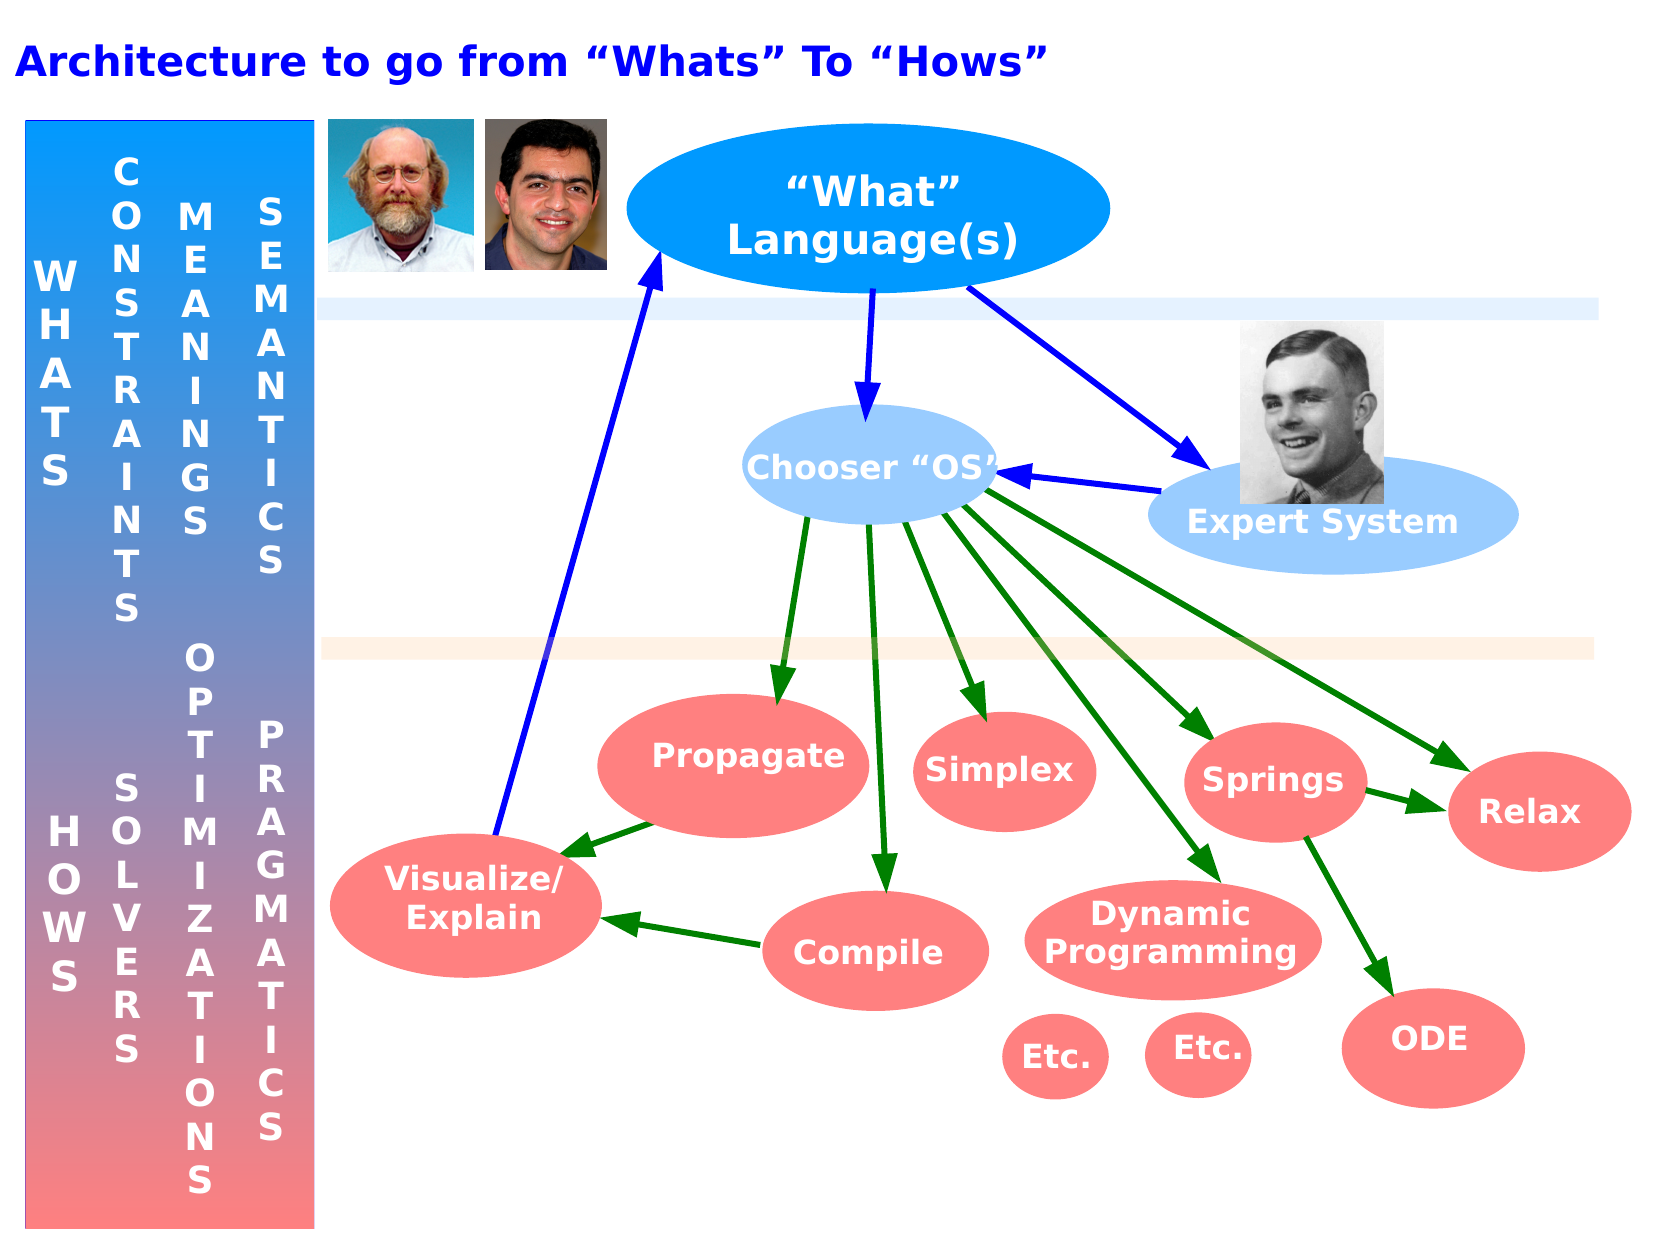

Architecture to go from “Whats” To “Hows”
C
O
N
S
T
R
A
I
N
T
S
“What”
Language(s)
S
E
M
A
N
T
I
C
S
M
E
A
N
I
N
G
S
WH
A
T
S
Chooser “OS”
Expert System
O
P
T
I
M
I
Z
A
T
I
O
N
S
P
R
A
G
M
A
T
I
C
S
Propagate
Simplex
Springs
S
O
L
V
E
R
S
Relax
H
O
WS
Visualize/
Explain
Dynamic
Programming
Compile
ODE
Etc.
Etc.